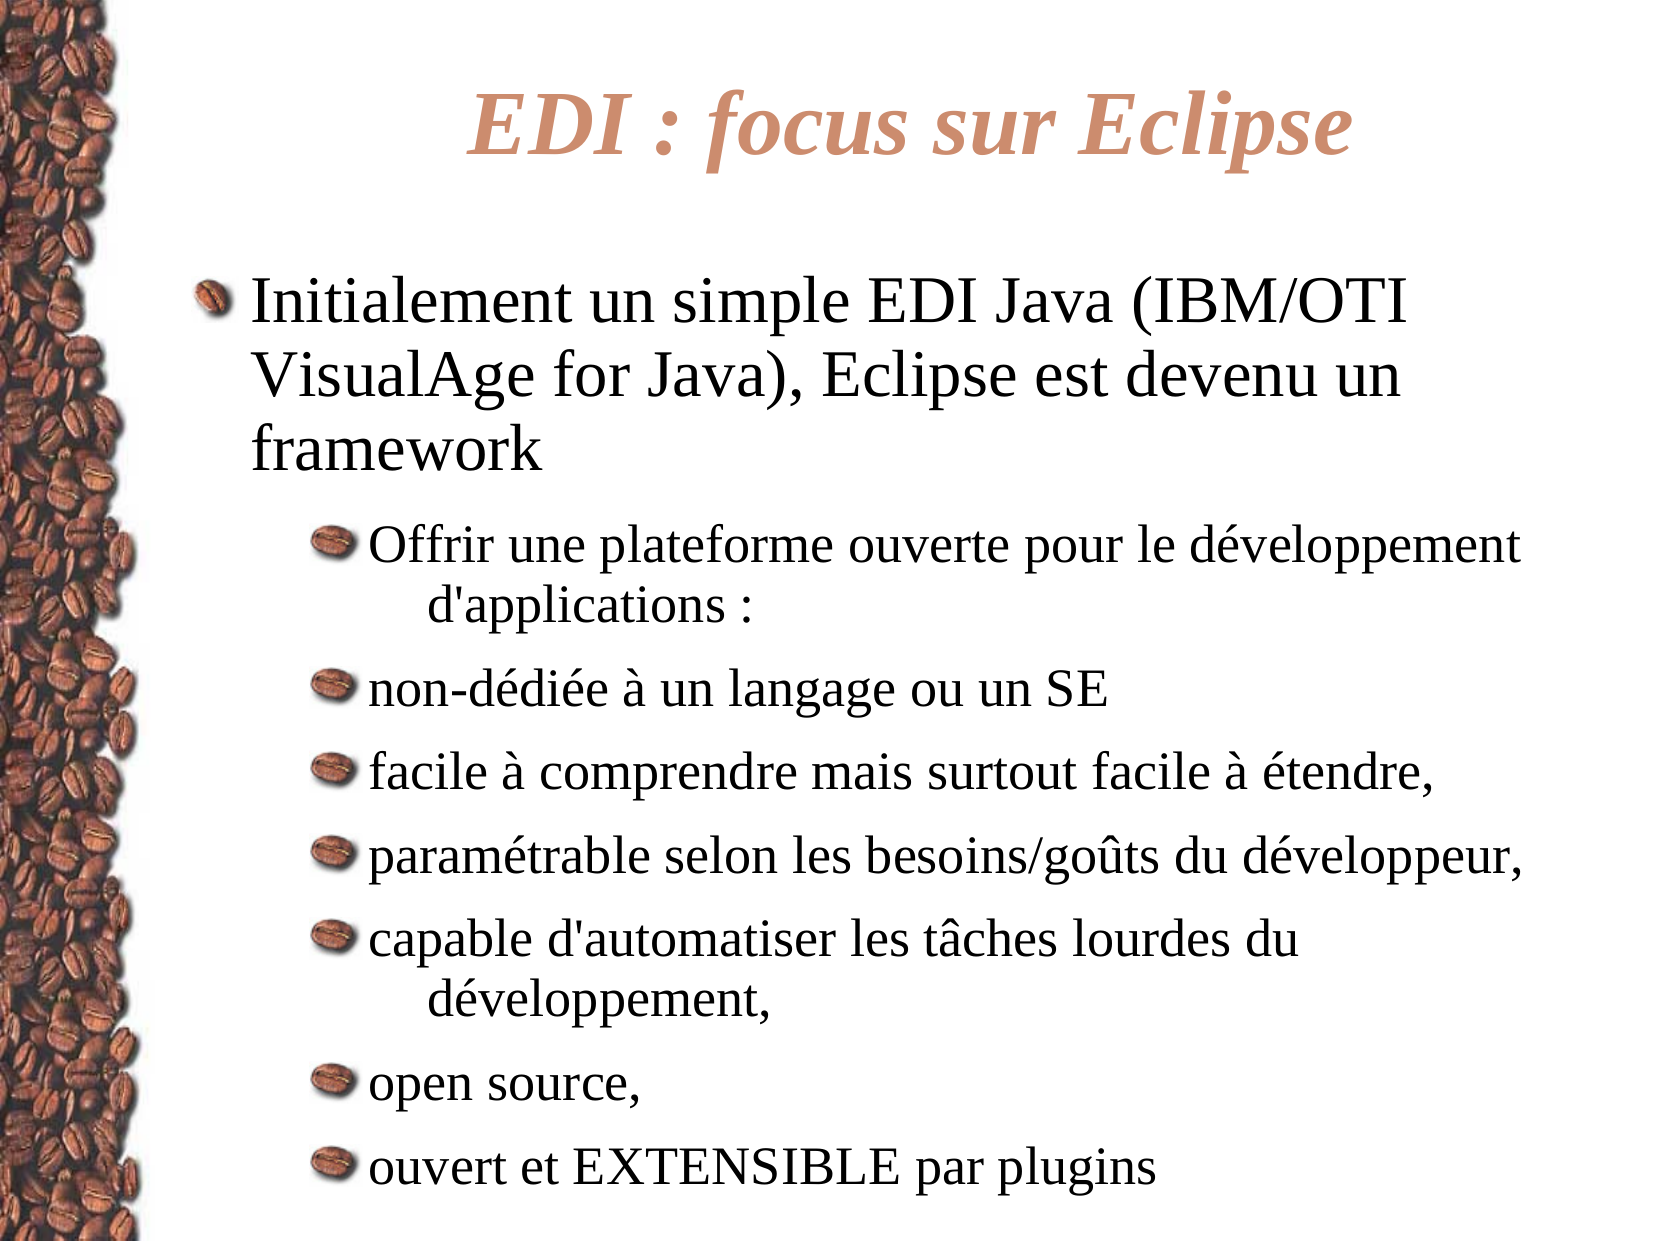

# EDI : focus sur Eclipse
Initialement un simple EDI Java (IBM/OTI VisualAge for Java), Eclipse est devenu un framework
Offrir une plateforme ouverte pour le développement d'applications :
non-dédiée à un langage ou un SE
facile à comprendre mais surtout facile à étendre,
paramétrable selon les besoins/goûts du développeur,
capable d'automatiser les tâches lourdes du développement,
open source,
ouvert et EXTENSIBLE par plugins